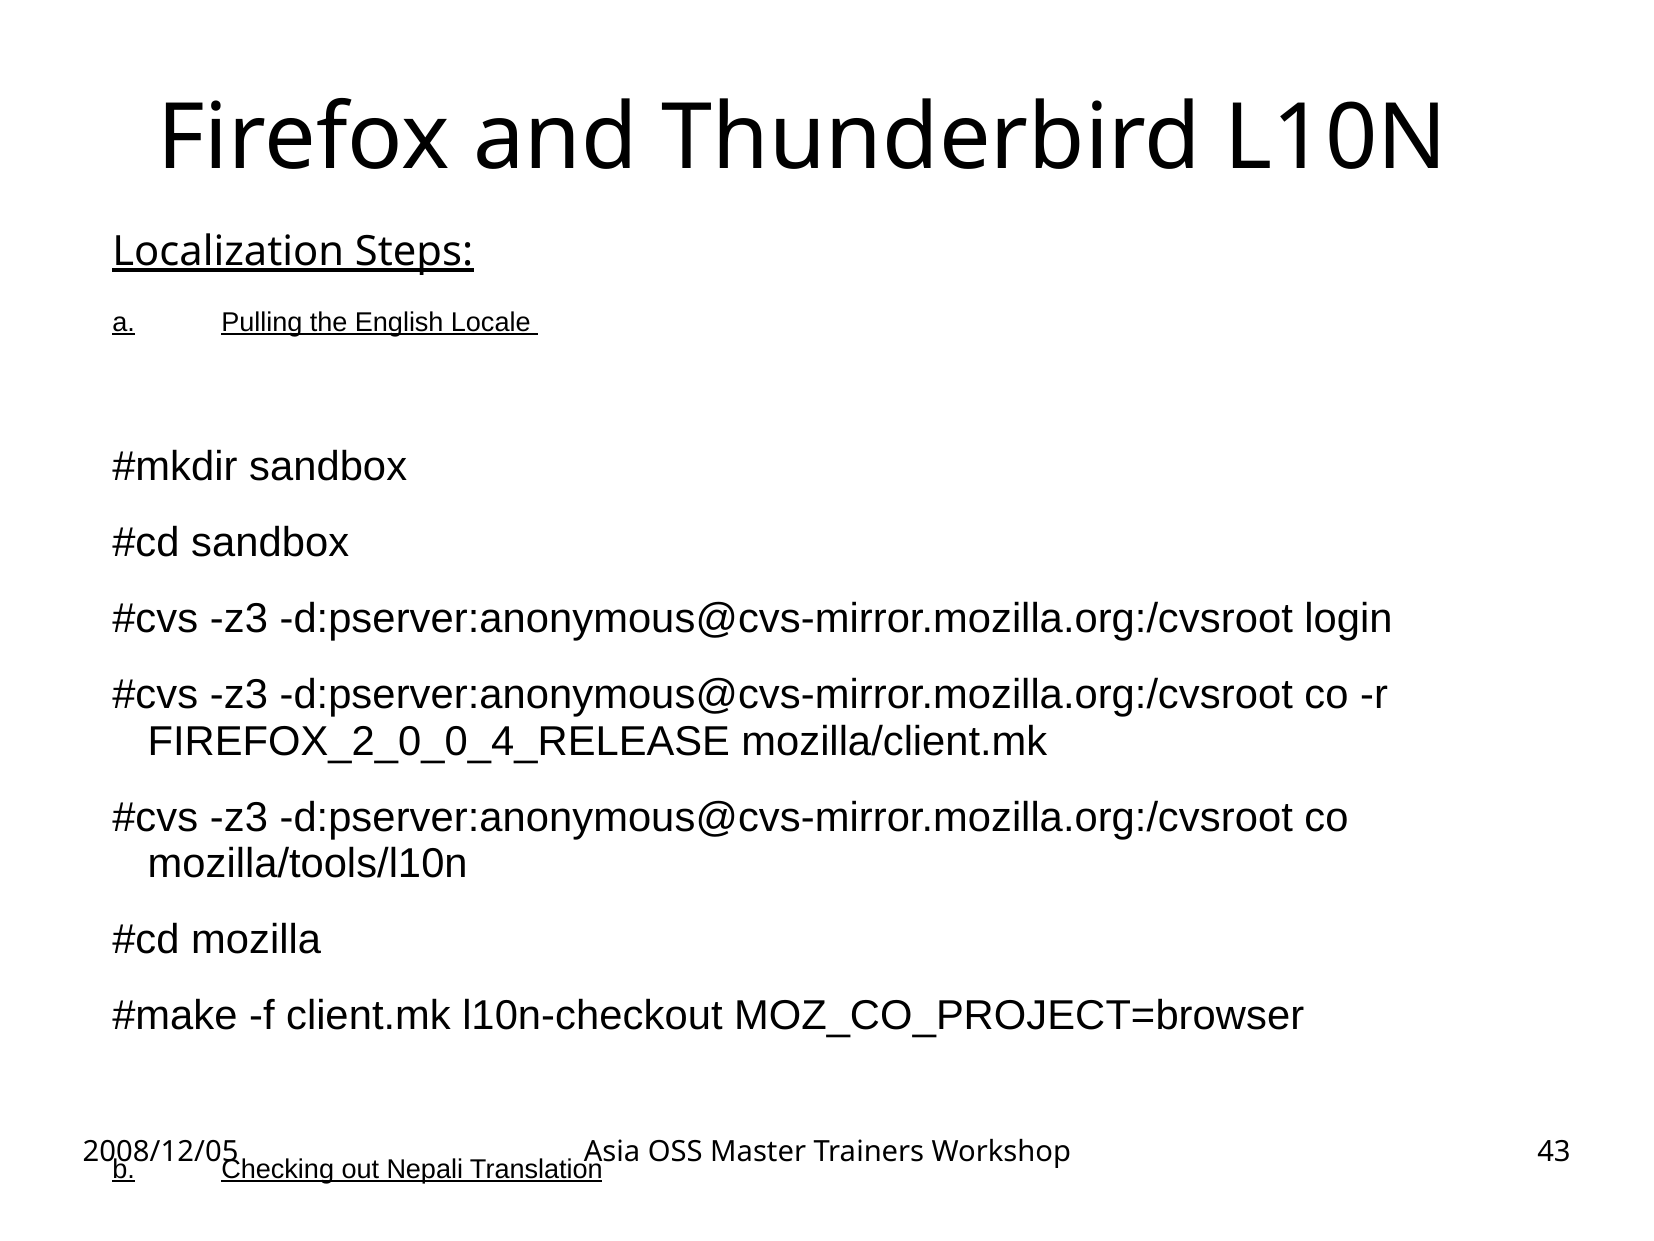

# Firefox and Thunderbird L10N
Localization Steps:
a.	Pulling the English Locale
#mkdir sandbox
#cd sandbox
#cvs -z3 -d:pserver:anonymous@cvs-mirror.mozilla.org:/cvsroot login
#cvs -z3 -d:pserver:anonymous@cvs-mirror.mozilla.org:/cvsroot co -r FIREFOX_2_0_0_4_RELEASE mozilla/client.mk
#cvs -z3 -d:pserver:anonymous@cvs-mirror.mozilla.org:/cvsroot co mozilla/tools/l10n
#cd mozilla
#make -f client.mk l10n-checkout MOZ_CO_PROJECT=browser
b.	Checking out Nepali Translation
#cd ..
#export CVSROOT=:ext:basanta%mpp.org.np@cvs.mozilla.org:/l10n
#export CVS_RSH=ssh
#cvs co l10n/ne-NP
2008/12/05
Asia OSS Master Trainers Workshop
43